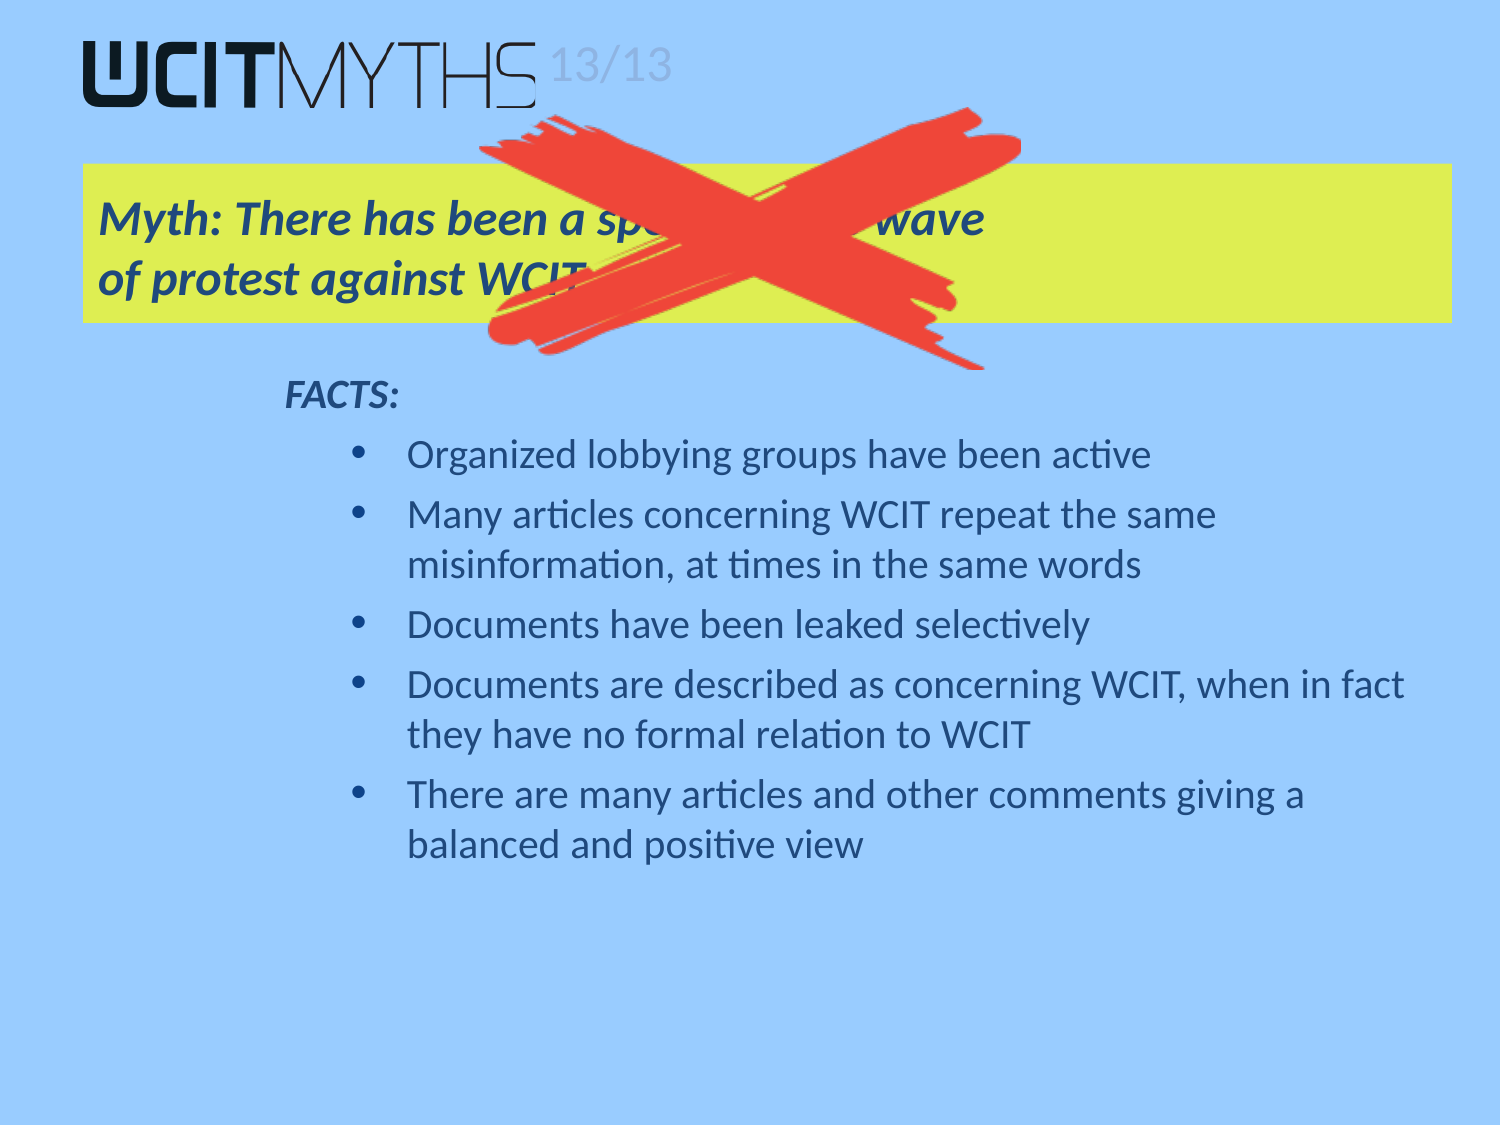

13/13
Myth: There has been a spontaneous wave
of protest against WCIT
FACTS:
Organized lobbying groups have been active
Many articles concerning WCIT repeat the same misinformation, at times in the same words
Documents have been leaked selectively
Documents are described as concerning WCIT, when in fact they have no formal relation to WCIT
There are many articles and other comments giving a balanced and positive view